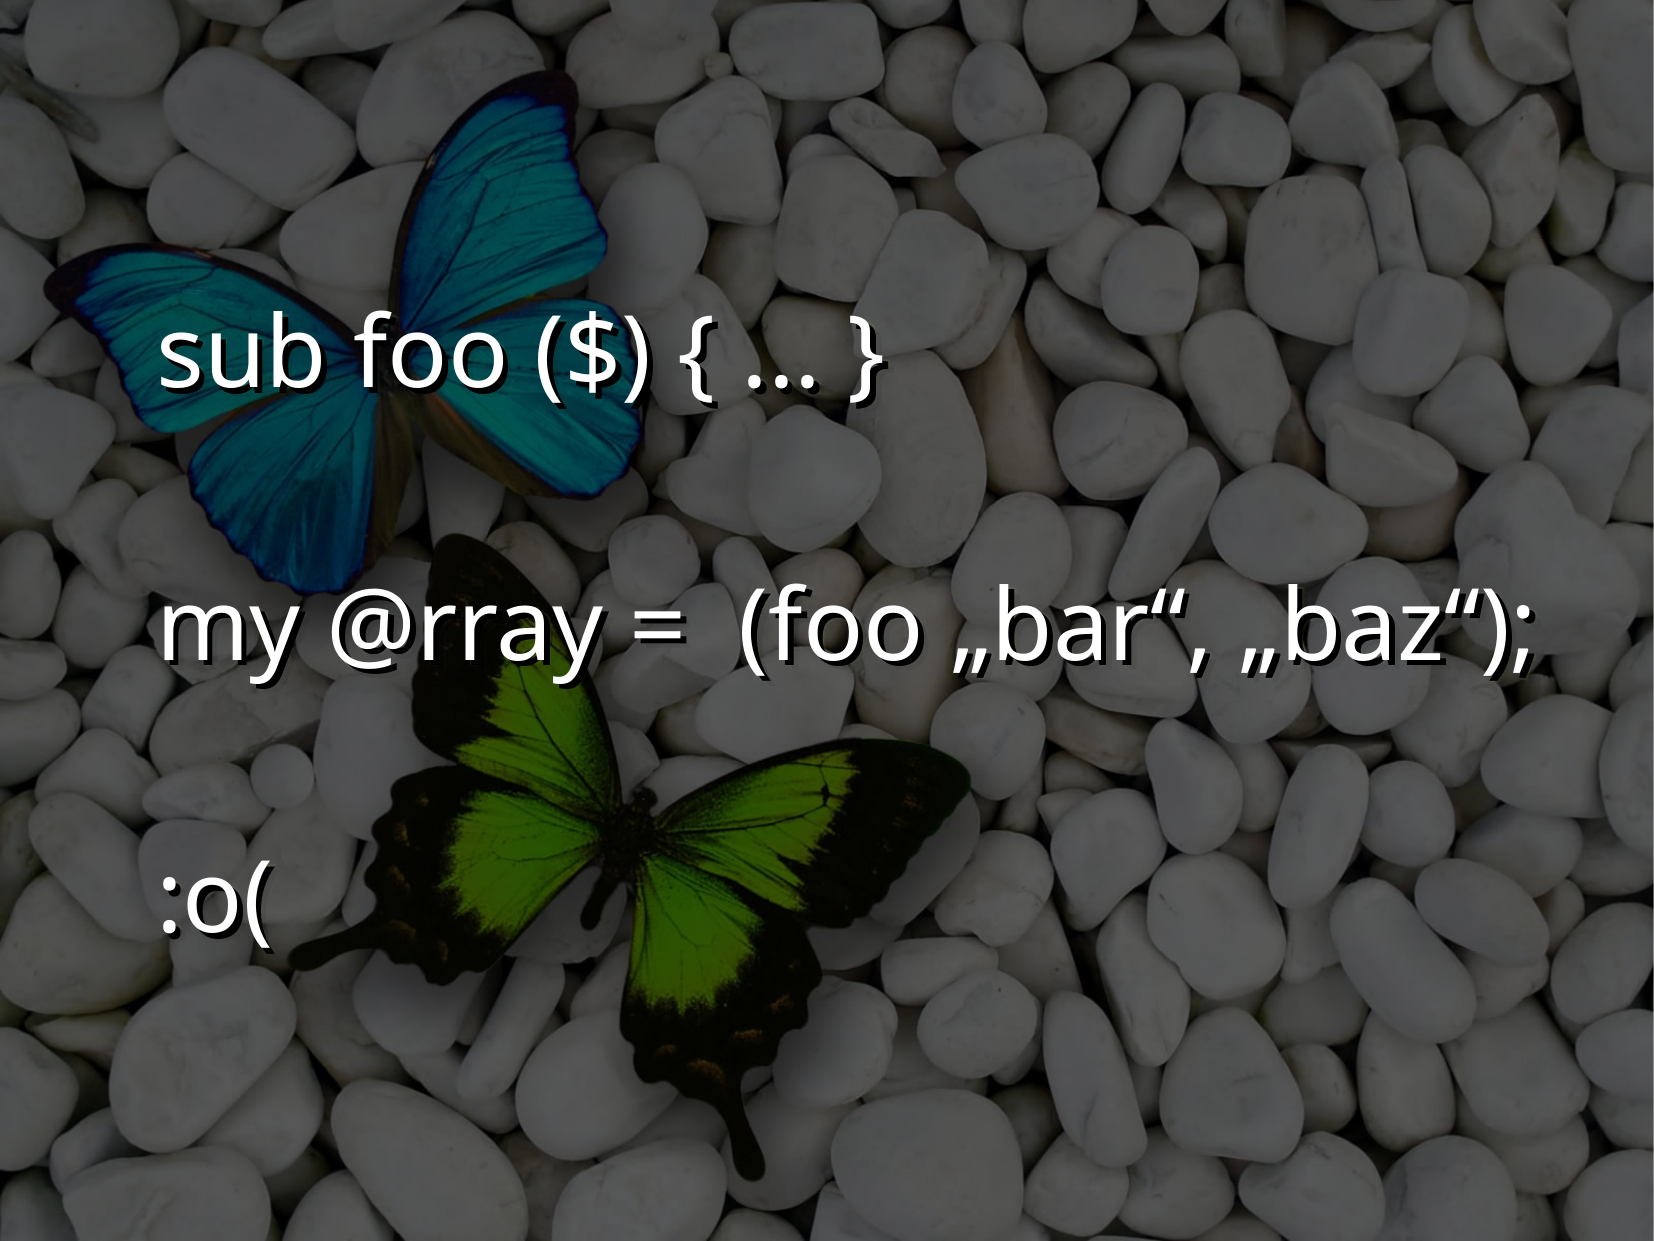

#
sub foo ($) { ... }
my @rray = (foo „bar“, „baz“);
:o(